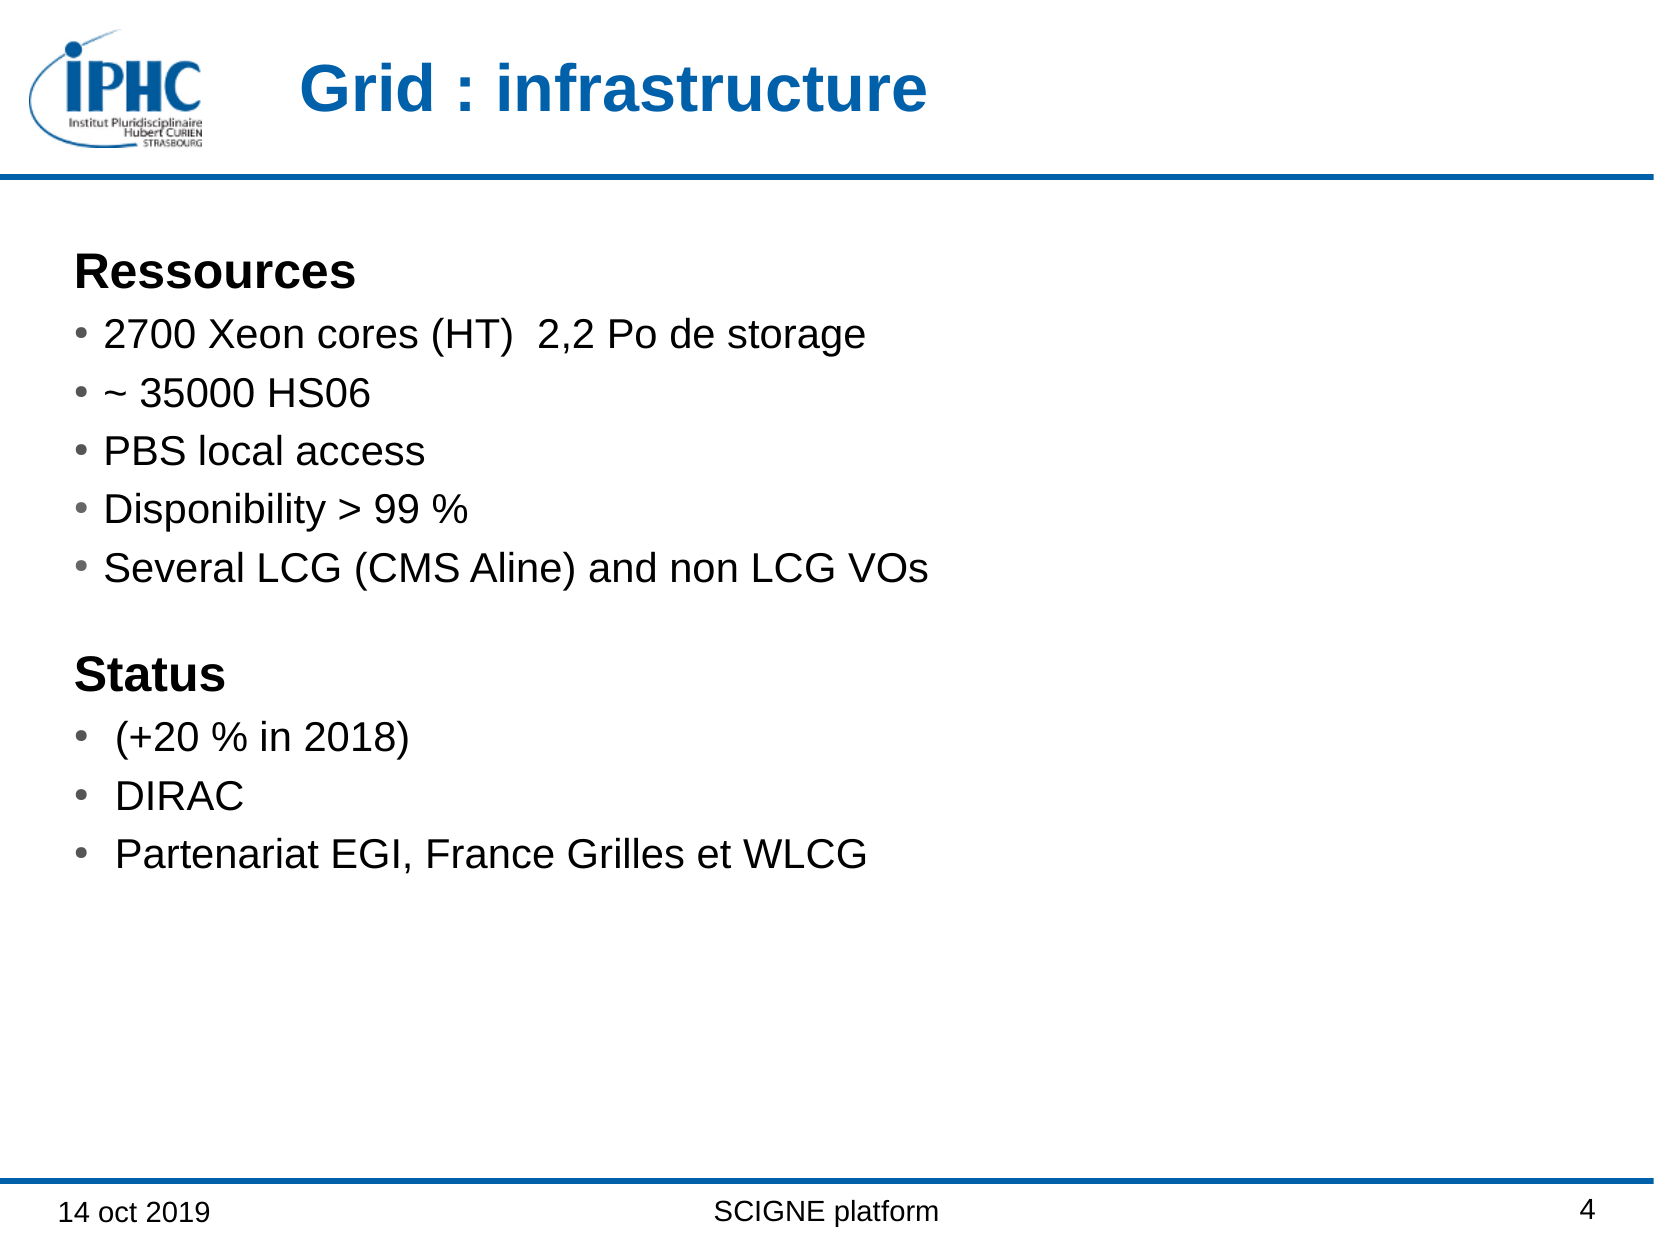

Grid : infrastructure
Ressources
2700 Xeon cores (HT) 2,2 Po de storage
~ 35000 HS06
PBS local access
Disponibility > 99 %
Several LCG (CMS Aline) and non LCG VOs
Status
 (+20 % in 2018)
 DIRAC
 Partenariat EGI, France Grilles et WLCG
4
SCIGNE platform
14 oct 2019